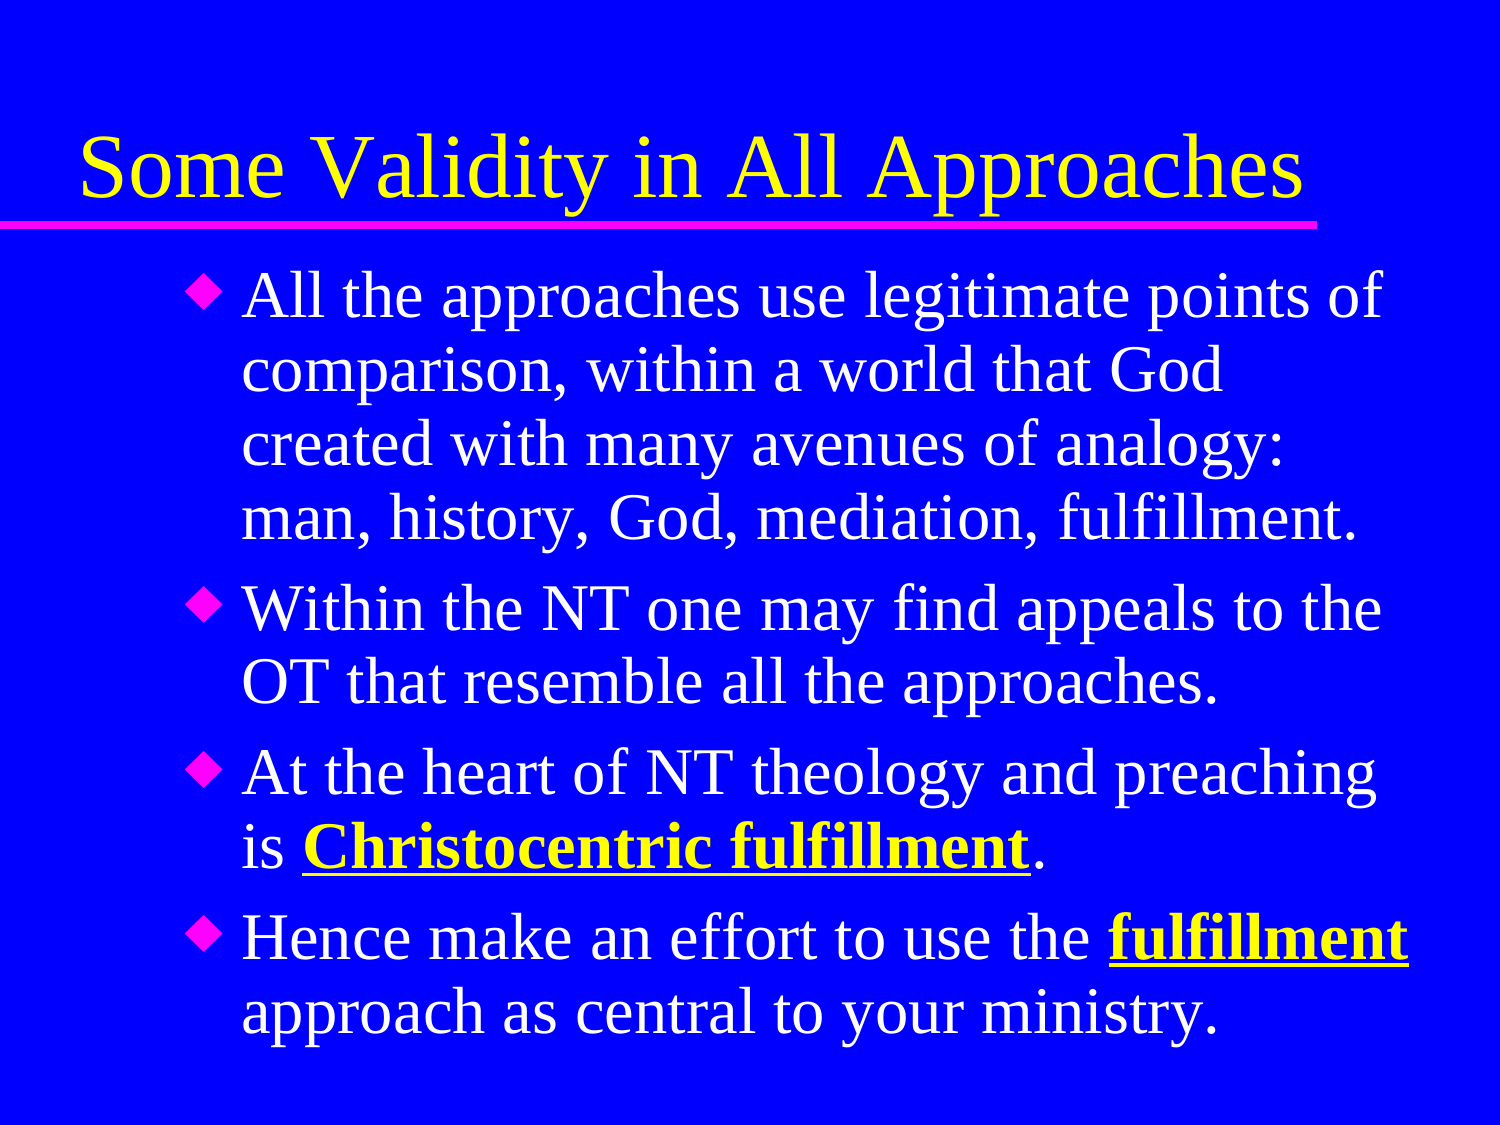

# Some Validity in All Approaches
All the approaches use legitimate points of comparison, within a world that God created with many avenues of analogy: man, history, God, mediation, fulfillment.
Within the NT one may find appeals to the OT that resemble all the approaches.
At the heart of NT theology and preaching is Christocentric fulfillment.
Hence make an effort to use the fulfillment approach as central to your ministry.